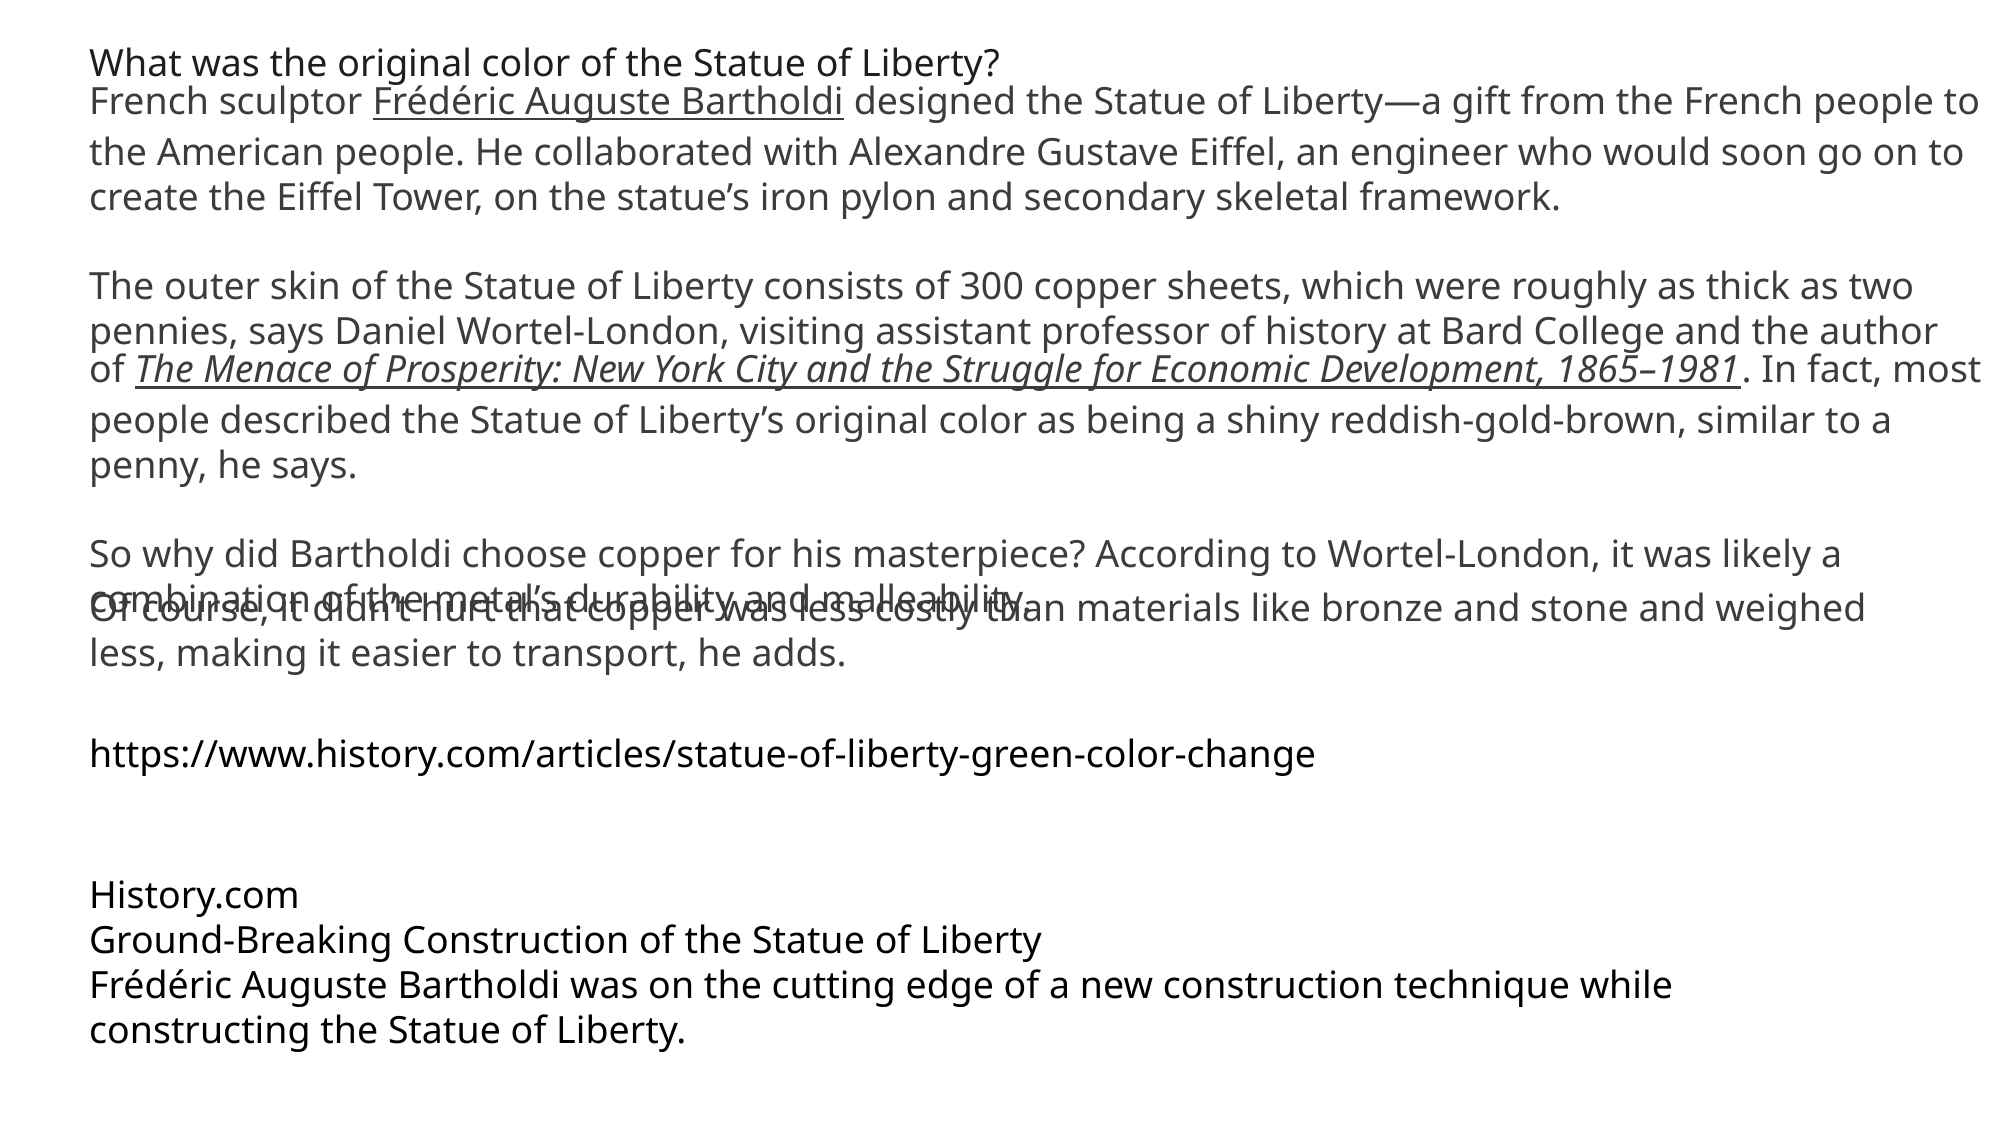

What was the original color of the Statue of Liberty?
French sculptor Frédéric Auguste Bartholdi designed the Statue of Liberty—a gift from the French people to the American people. He collaborated with Alexandre Gustave Eiffel, an engineer who would soon go on to create the Eiffel Tower, on the statue’s iron pylon and secondary skeletal framework.
The outer skin of the Statue of Liberty consists of 300 copper sheets, which were roughly as thick as two pennies, says Daniel Wortel-London, visiting assistant professor of history at Bard College and the author of The Menace of Prosperity: New York City and the Struggle for Economic Development, 1865–1981. In fact, most people described the Statue of Liberty’s original color as being a shiny reddish-gold-brown, similar to a penny, he says.
So why did Bartholdi choose copper for his masterpiece? According to Wortel-London, it was likely a combination of the metal’s durability and malleability.
Of course, it didn’t hurt that copper was less costly than materials like bronze and stone and weighed less, making it easier to transport, he adds.
https://www.history.com/articles/statue-of-liberty-green-color-change
History.com
Ground-Breaking Construction of the Statue of Liberty
Frédéric Auguste Bartholdi was on the cutting edge of a new construction technique while constructing the Statue of Liberty.